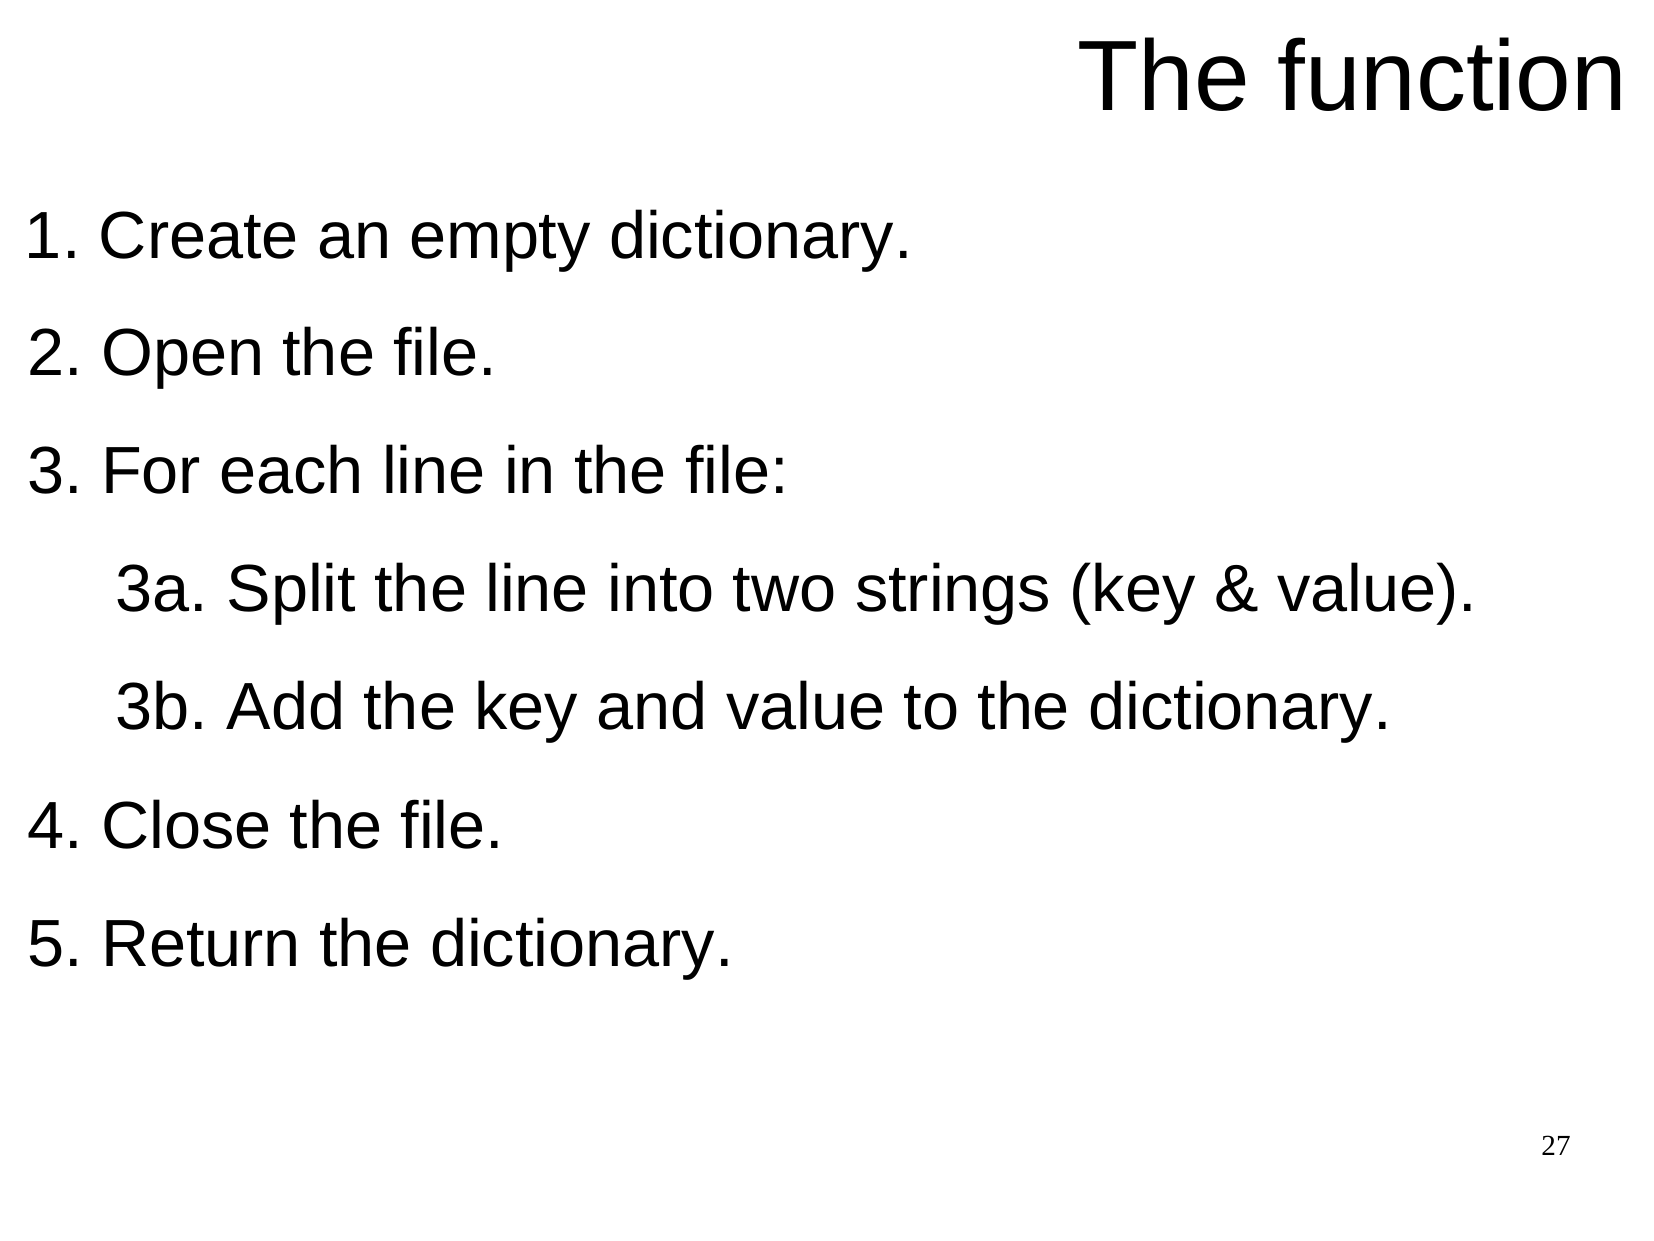

The function
1. Create an empty dictionary.
2. Open the file.
3. For each line in the file:
3a. Split the line into two strings (key & value).
3b. Add the key and value to the dictionary.
4. Close the file.
5. Return the dictionary.
27